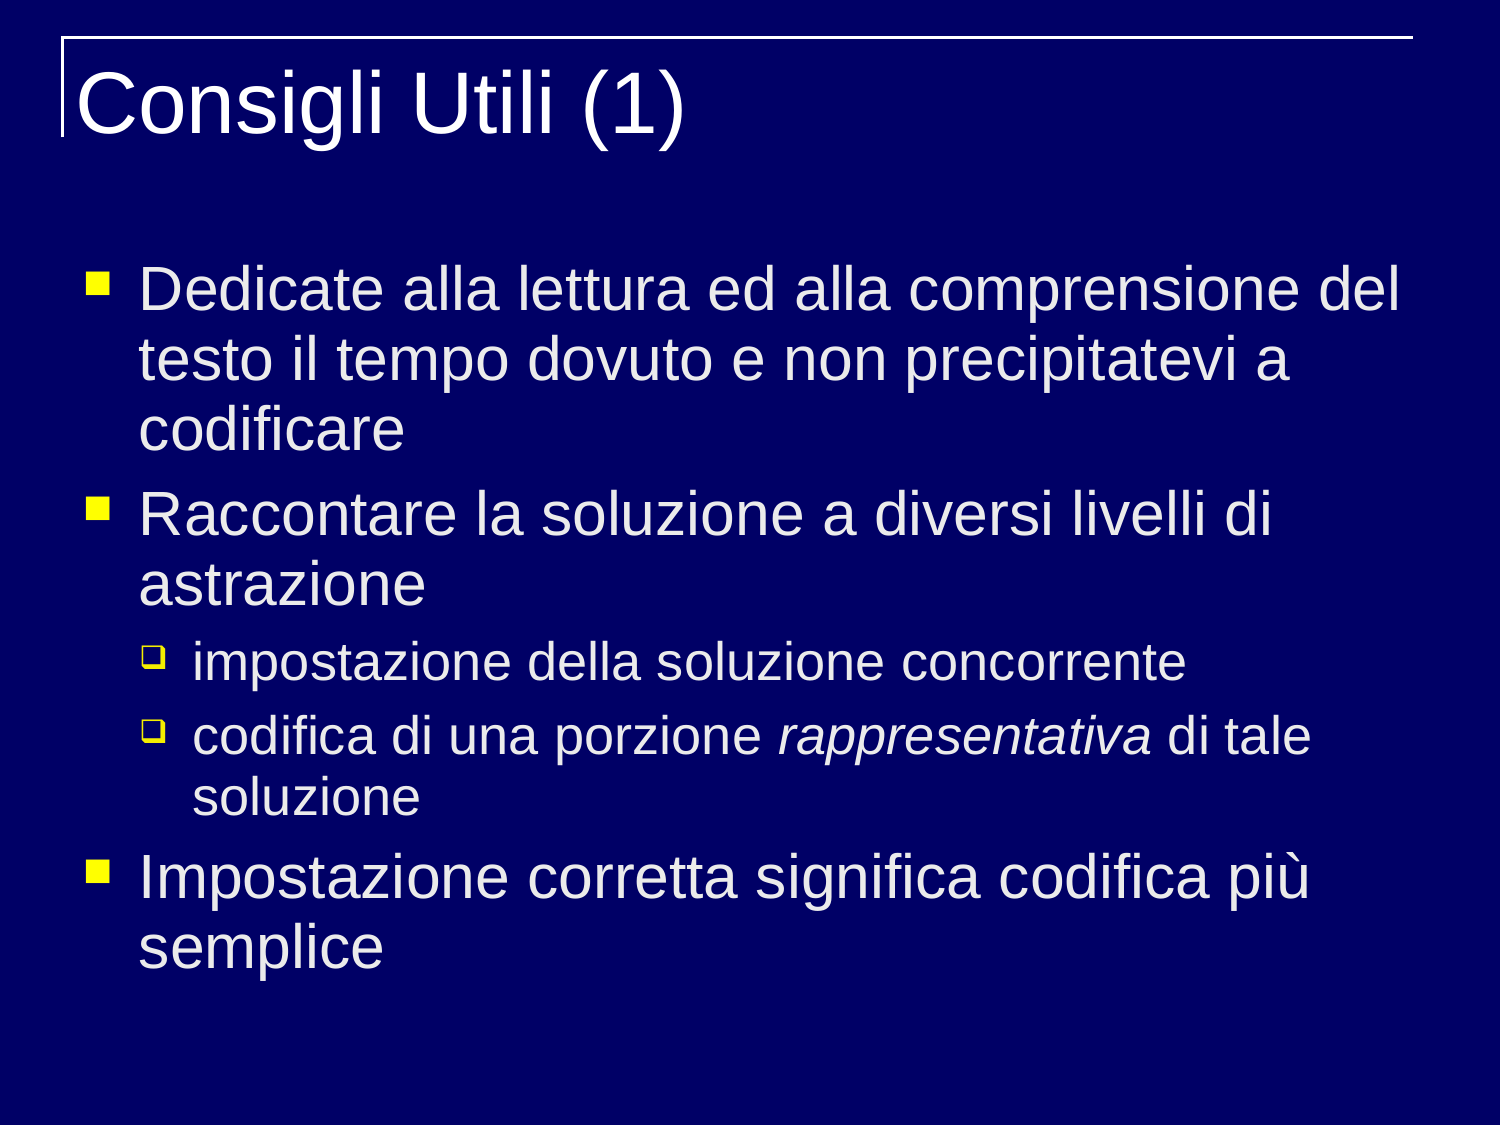

# Consigli Utili (1)
Dedicate alla lettura ed alla comprensione del testo il tempo dovuto e non precipitatevi a codificare
Raccontare la soluzione a diversi livelli di astrazione
impostazione della soluzione concorrente
codifica di una porzione rappresentativa di tale soluzione
Impostazione corretta significa codifica più semplice